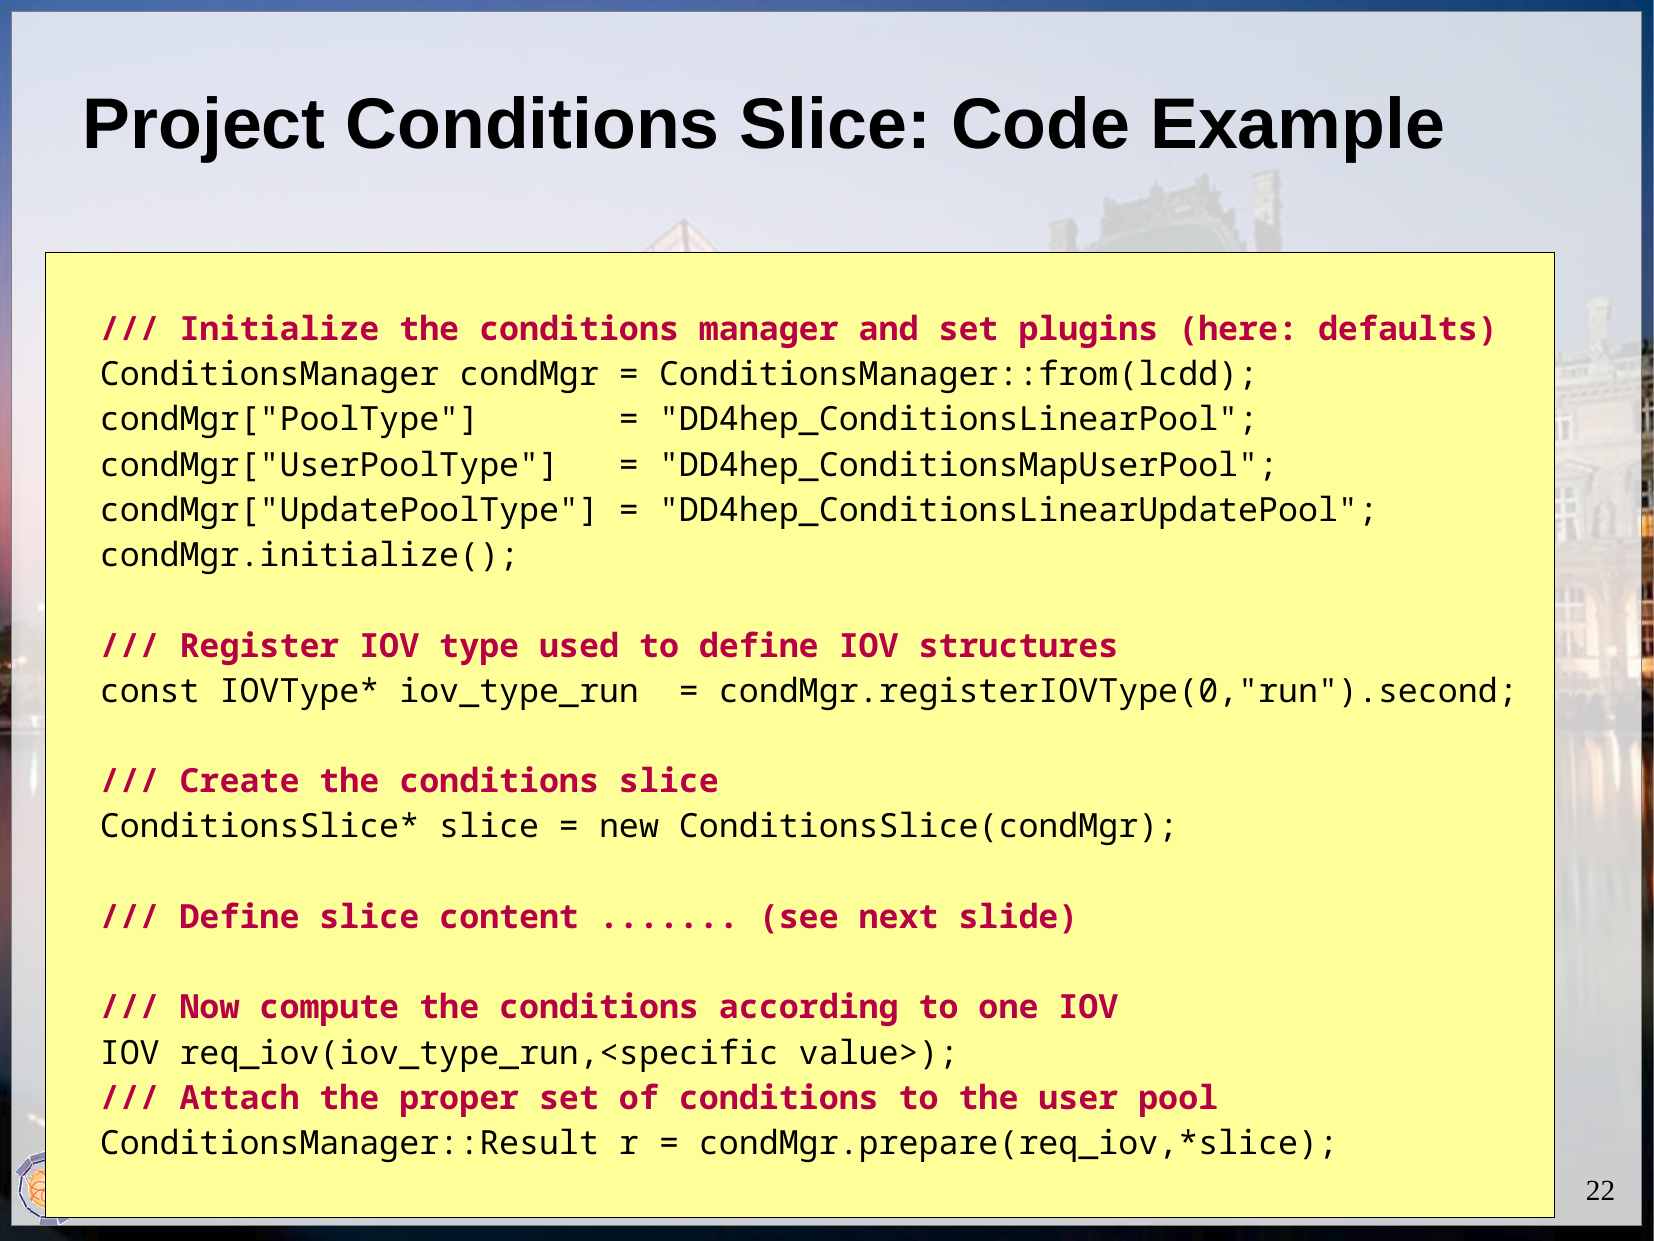

# Project Conditions Slice: Code Example
 /// Initialize the conditions manager and set plugins (here: defaults)
 ConditionsManager condMgr = ConditionsManager::from(lcdd);
 condMgr["PoolType"] = "DD4hep_ConditionsLinearPool";
 condMgr["UserPoolType"] = "DD4hep_ConditionsMapUserPool";
 condMgr["UpdatePoolType"] = "DD4hep_ConditionsLinearUpdatePool";
 condMgr.initialize();
 /// Register IOV type used to define IOV structures
 const IOVType* iov_type_run = condMgr.registerIOVType(0,"run").second;
 /// Create the conditions slice
 ConditionsSlice* slice = new ConditionsSlice(condMgr);
 /// Define slice content ....... (see next slide)
 /// Now compute the conditions according to one IOV
 IOV req_iov(iov_type_run,<specific value>);
 /// Attach the proper set of conditions to the user pool
 ConditionsManager::Result r = condMgr.prepare(req_iov,*slice);
22
February, 4th. 2014
CLIC Workshop at CERN, Markus Frank / CERN